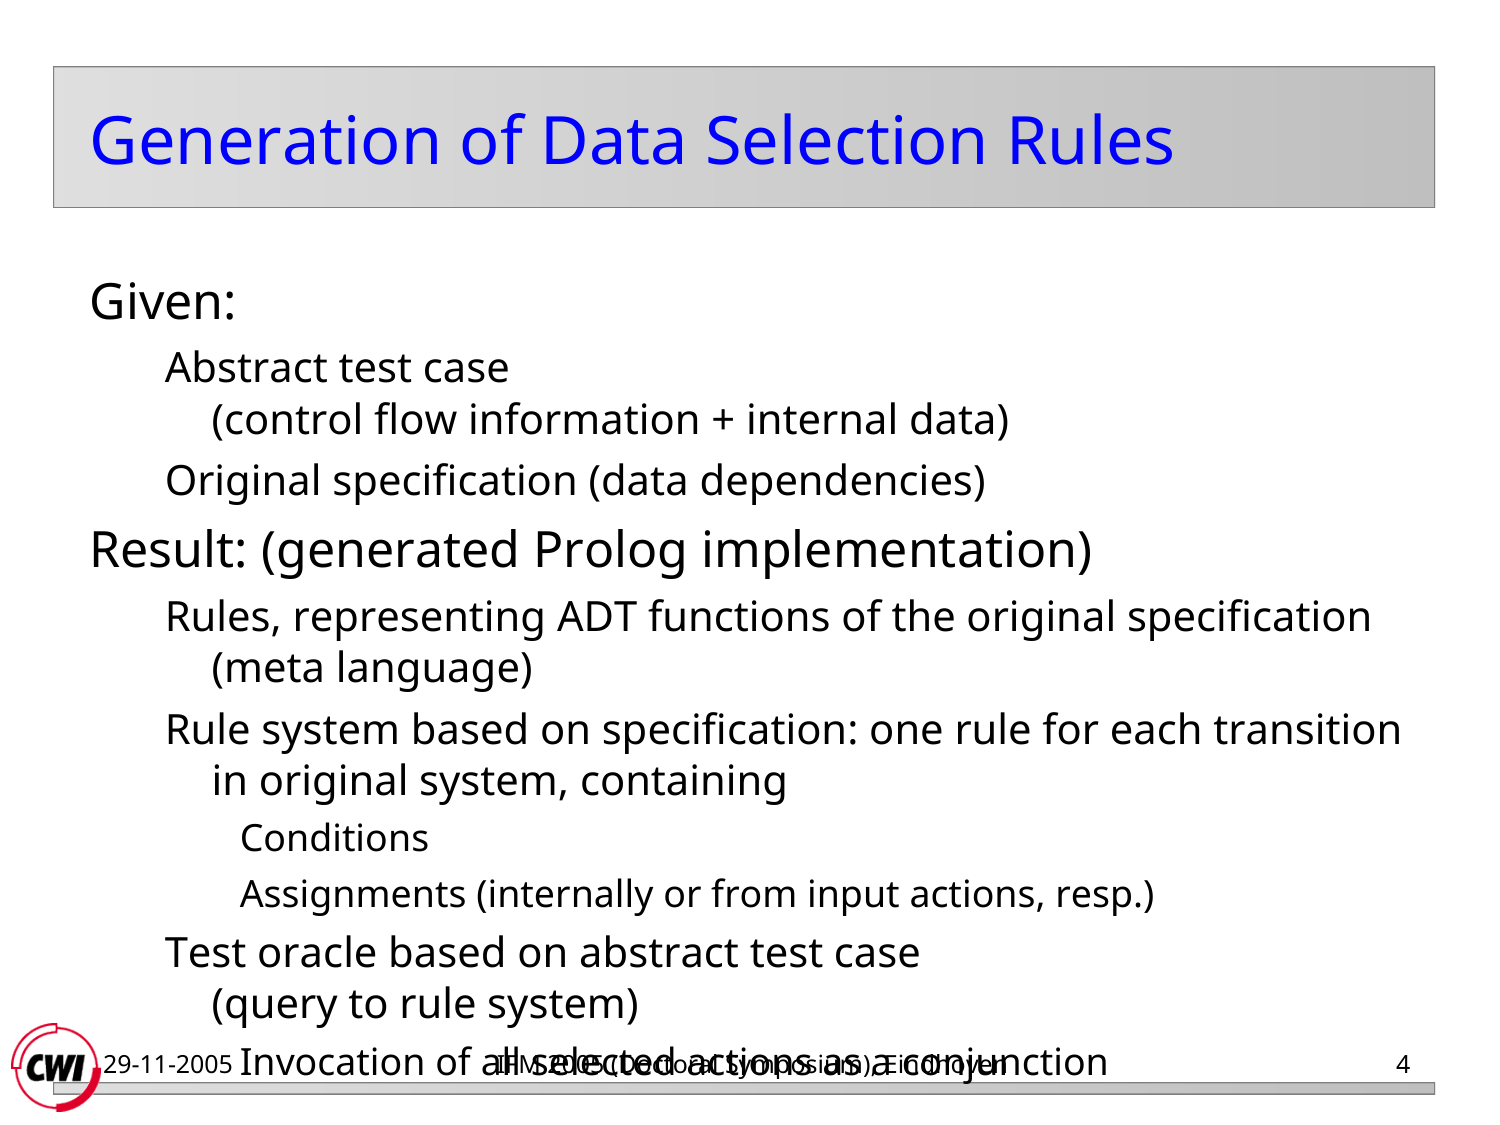

# Generation of Data Selection Rules
Given:
Abstract test case
(control flow information + internal data)
Original specification (data dependencies)
Result: (generated Prolog implementation)
Rules, representing ADT functions of the original specification (meta language)
Rule system based on specification: one rule for each transition in original system, containing
Conditions
Assignments (internally or from input actions, resp.)
Test oracle based on abstract test case
(query to rule system)
Invocation of all selected actions as a conjunction
29-11-2005
IFM 2005 (Doctoral Symposium), Eindhoven
4